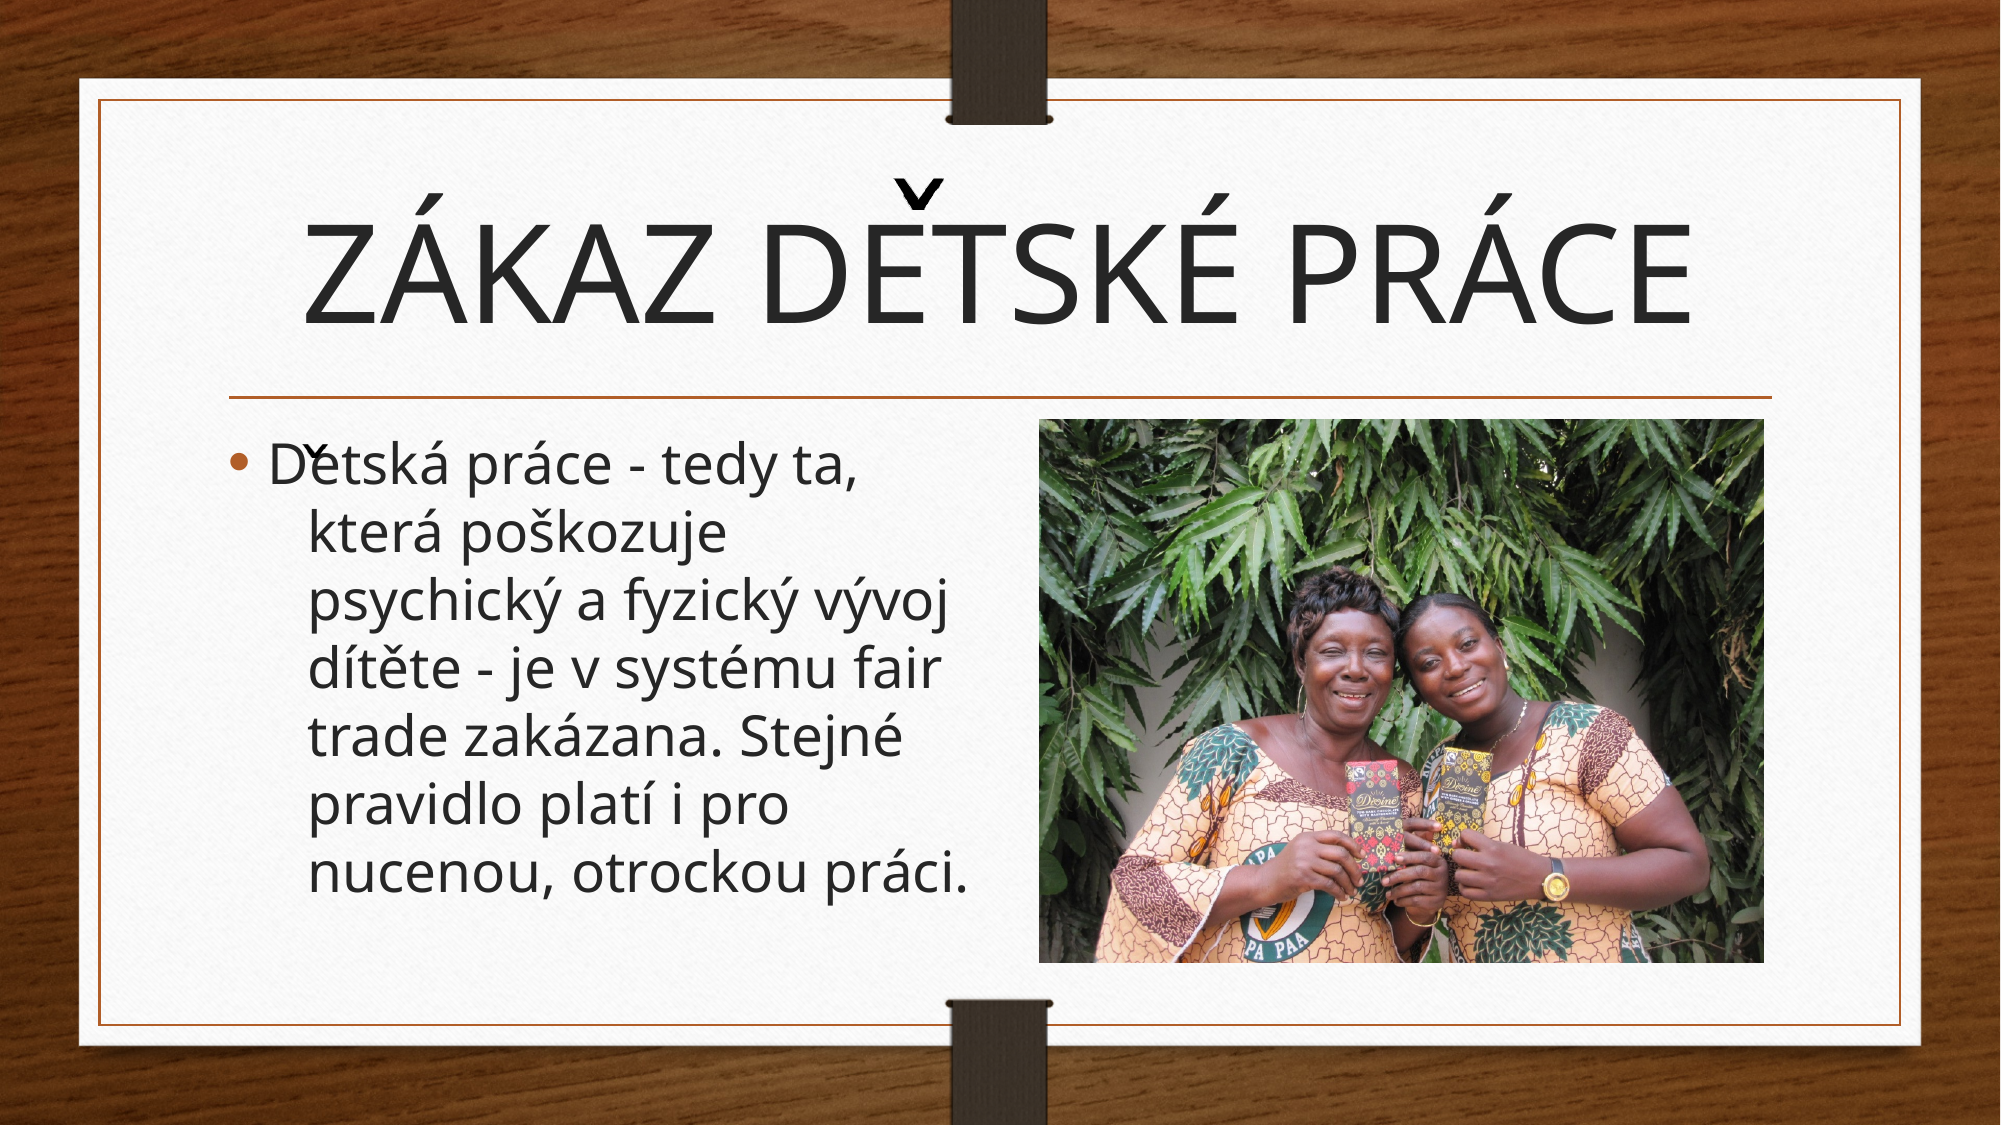

# ZÁKAZ DETSKÉ PRÁCE
Detská práce - tedy ta, která poškozuje psychický a fyzický vývoj dítěte - je v systému fair trade zakázana. Stejné pravidlo platí i pro nucenou, otrockou práci.